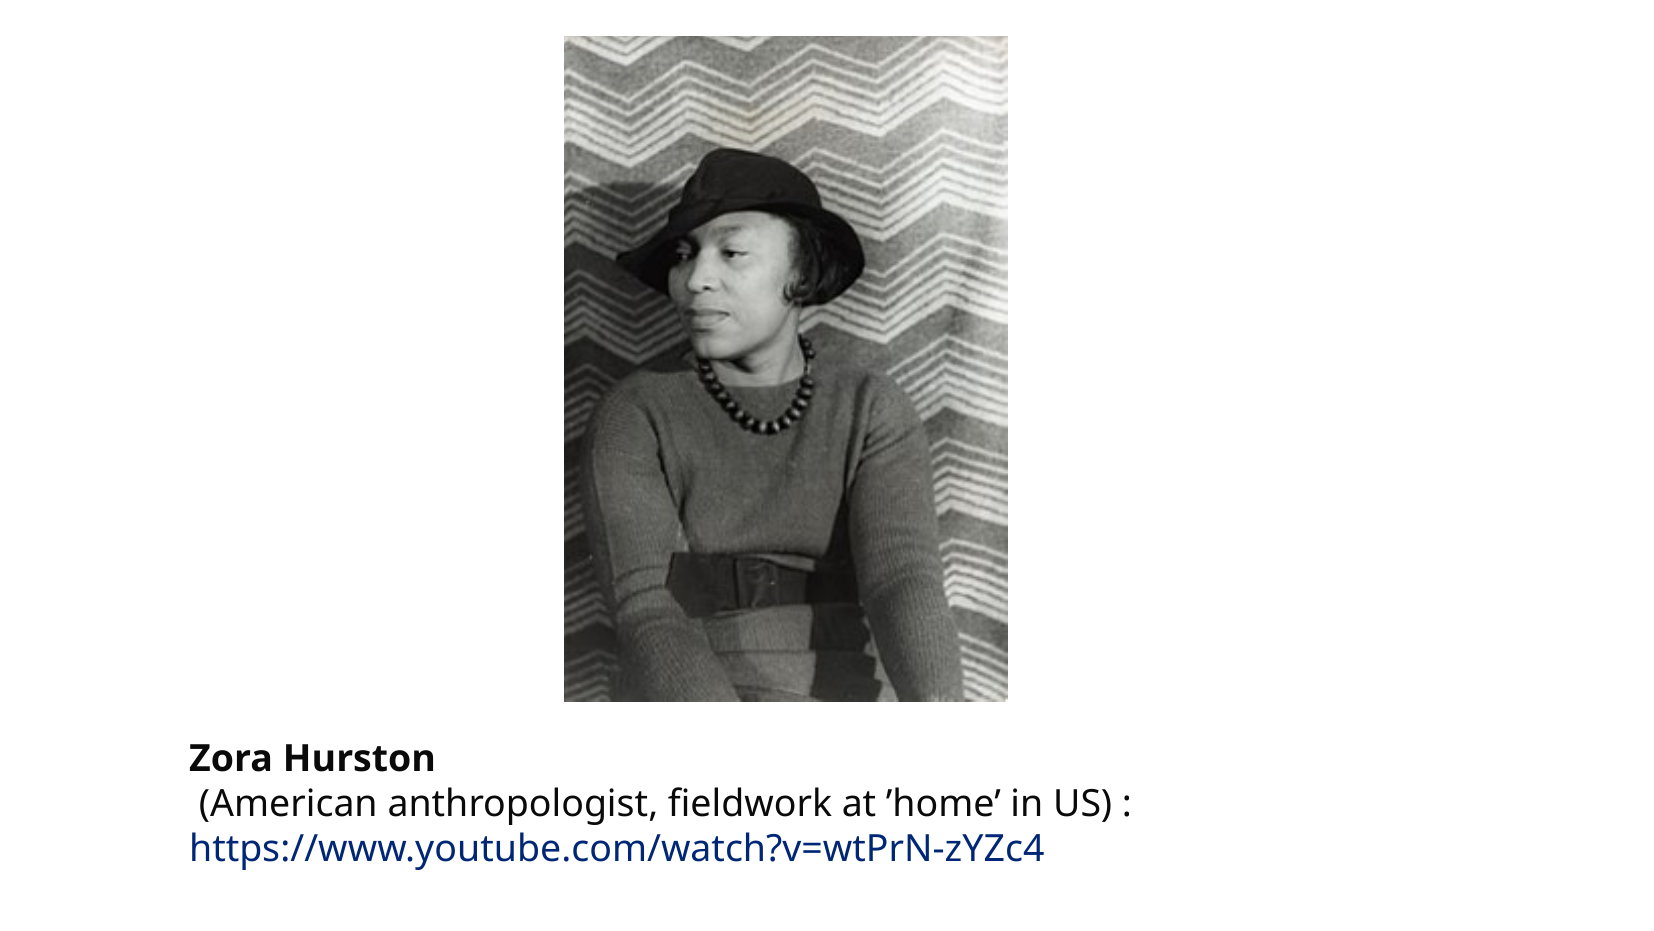

Zora Hurston
 (American anthropologist, fieldwork at ’home’ in US) : https://www.youtube.com/watch?v=wtPrN-zYZc4